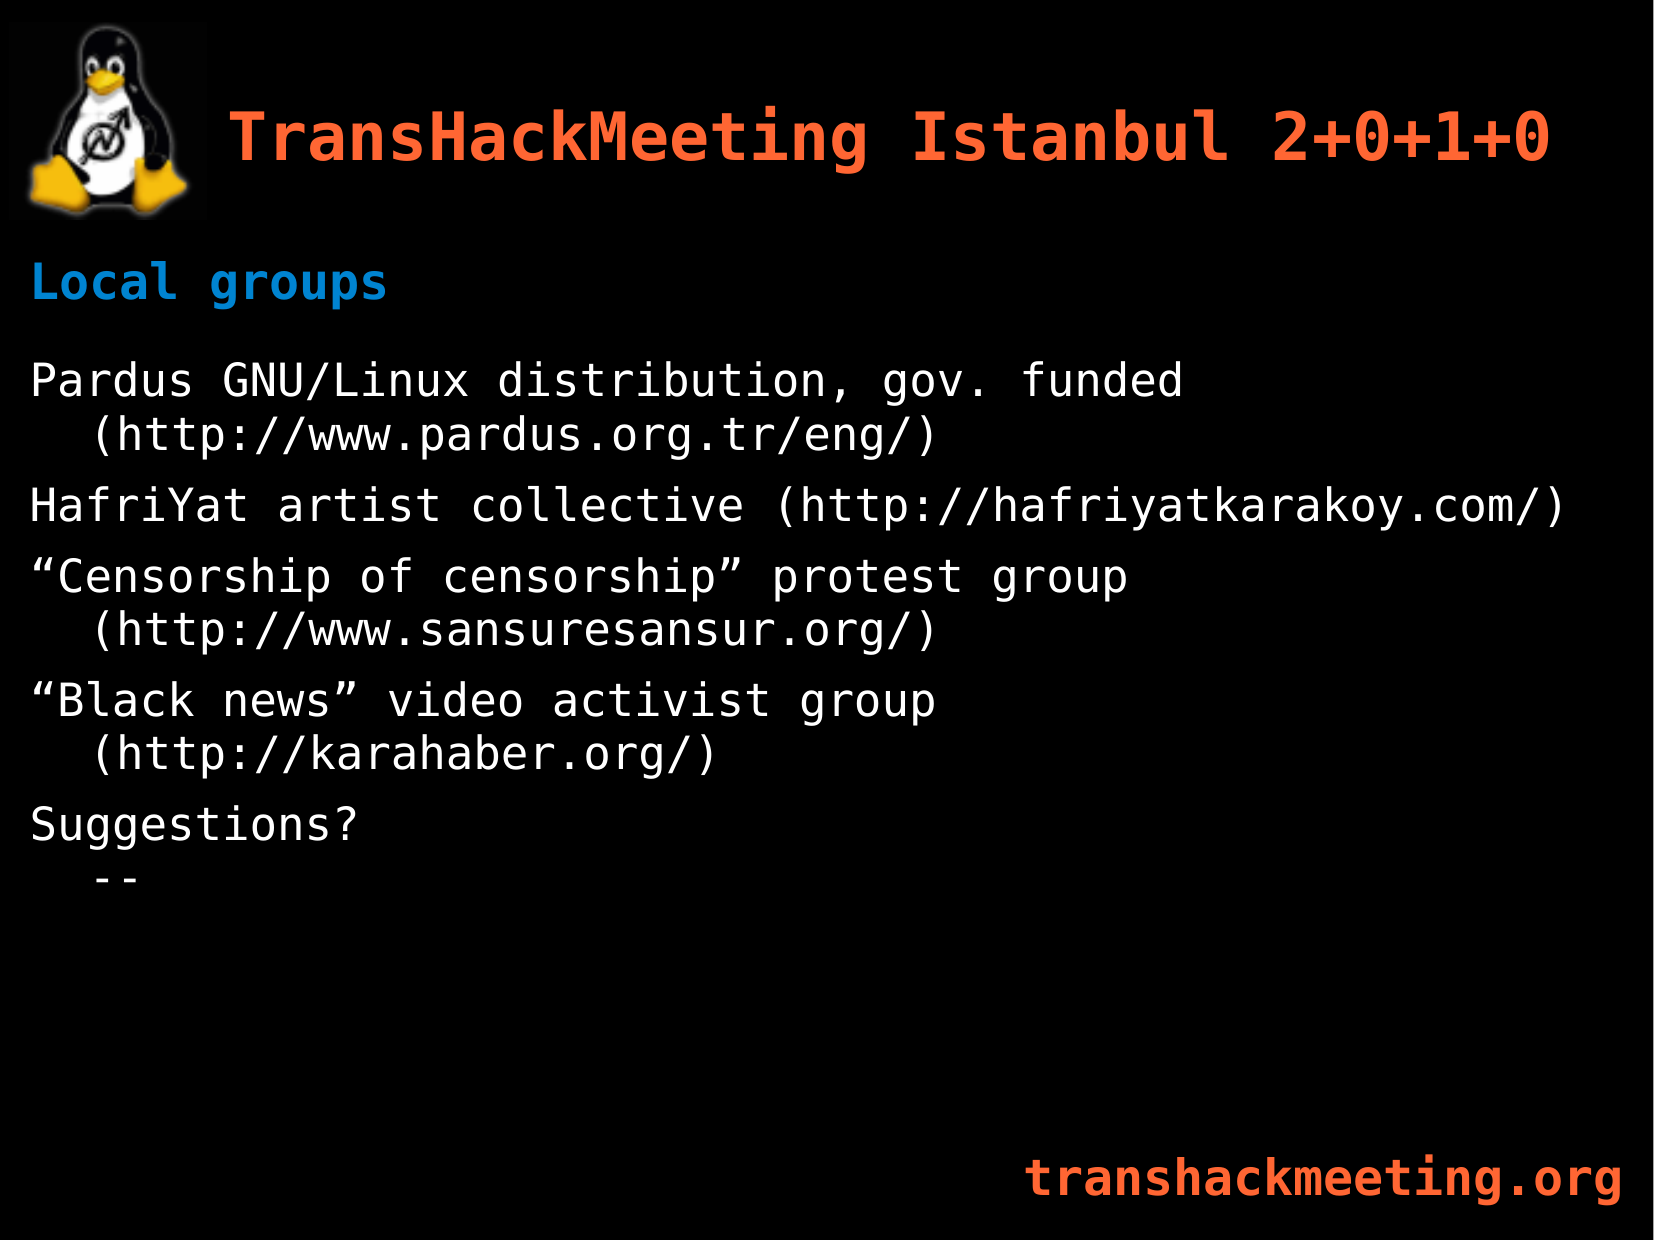

# Local groups
Pardus GNU/Linux distribution, gov. funded (http://www.pardus.org.tr/eng/)
HafriYat artist collective (http://hafriyatkarakoy.com/)
“Censorship of censorship” protest group
(http://www.sansuresansur.org/)
“Black news” video activist group
(http://karahaber.org/)
Suggestions?
--